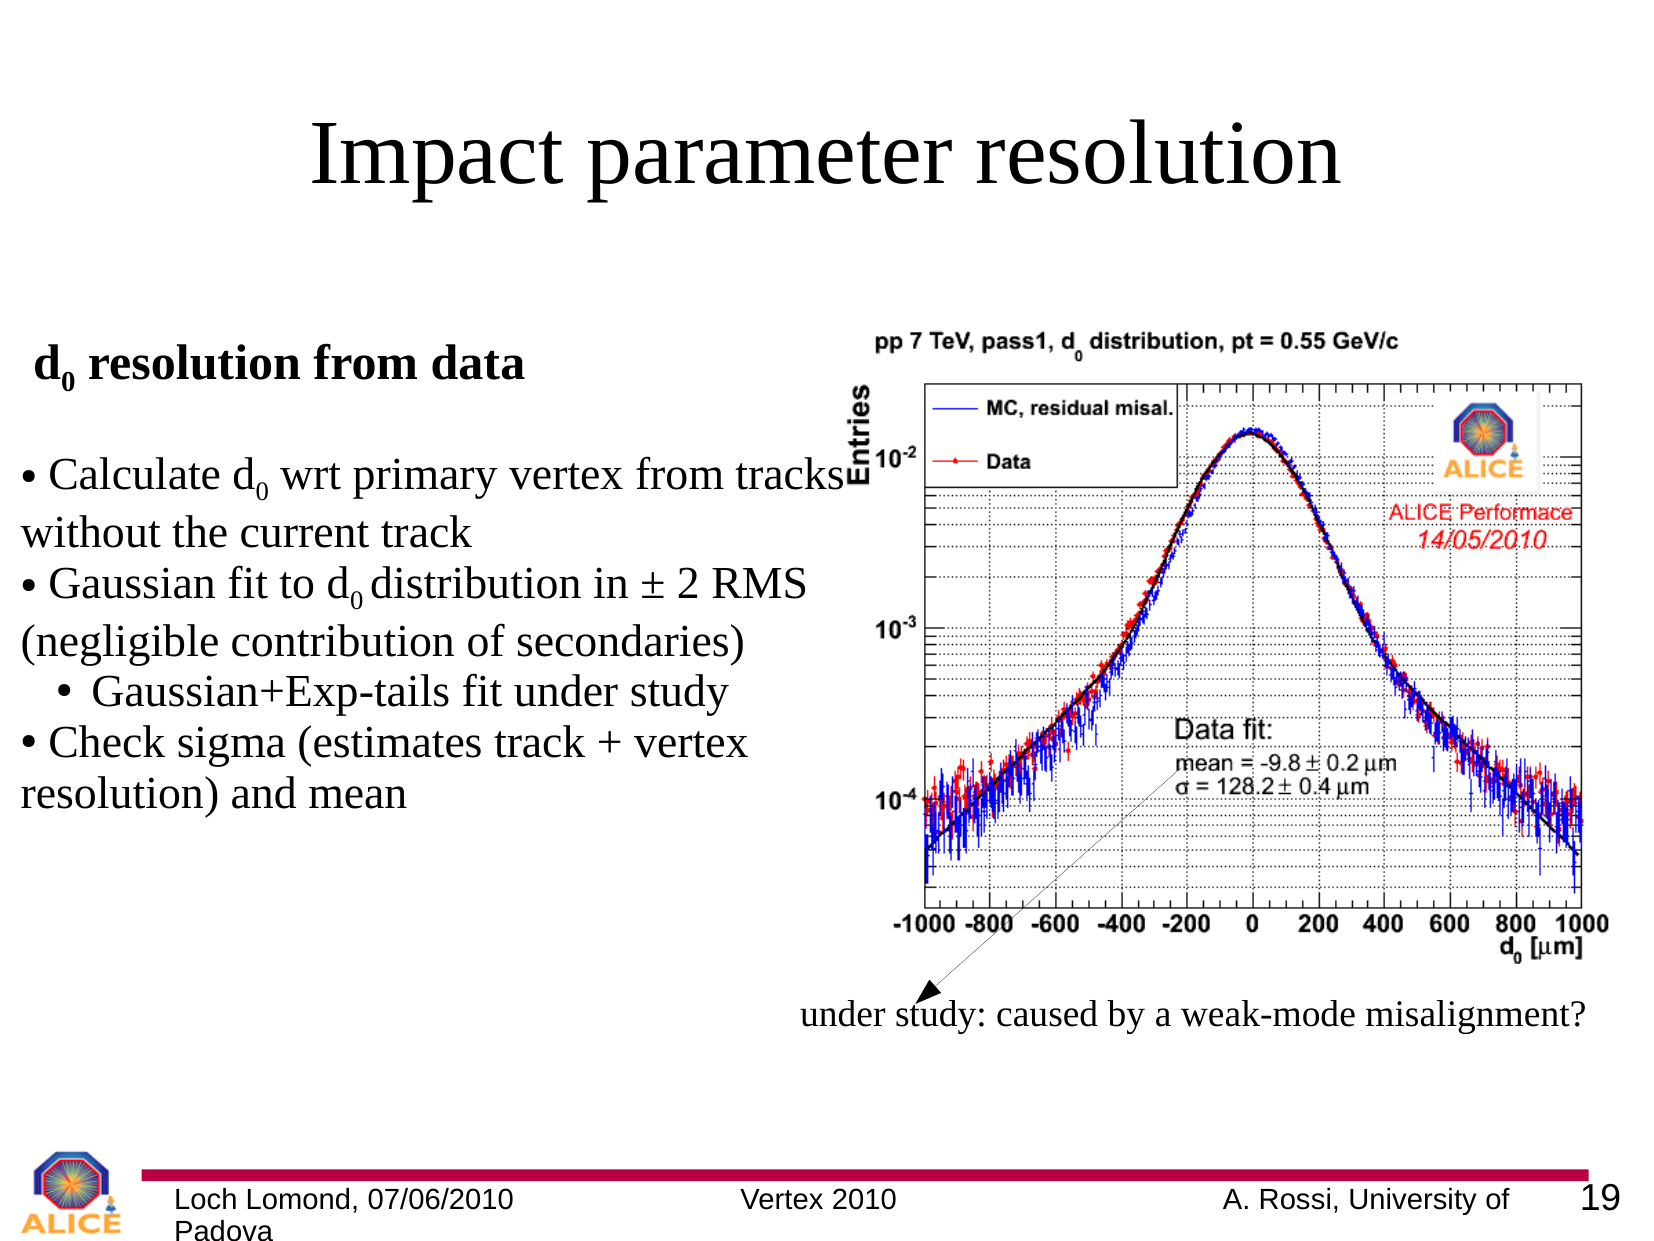

# Impact parameter resolution
 d0 resolution from data
 Calculate d0 wrt primary vertex from tracks without the current track
 Gaussian fit to d0 distribution in ± 2 RMS (negligible contribution of secondaries)
Gaussian+Exp-tails fit under study
 Check sigma (estimates track + vertex resolution) and mean
under study: caused by a weak-mode misalignment?
Loch Lomond, 07/06/2010 		 Vertex 2010 		 A. Rossi, University of Padova
19